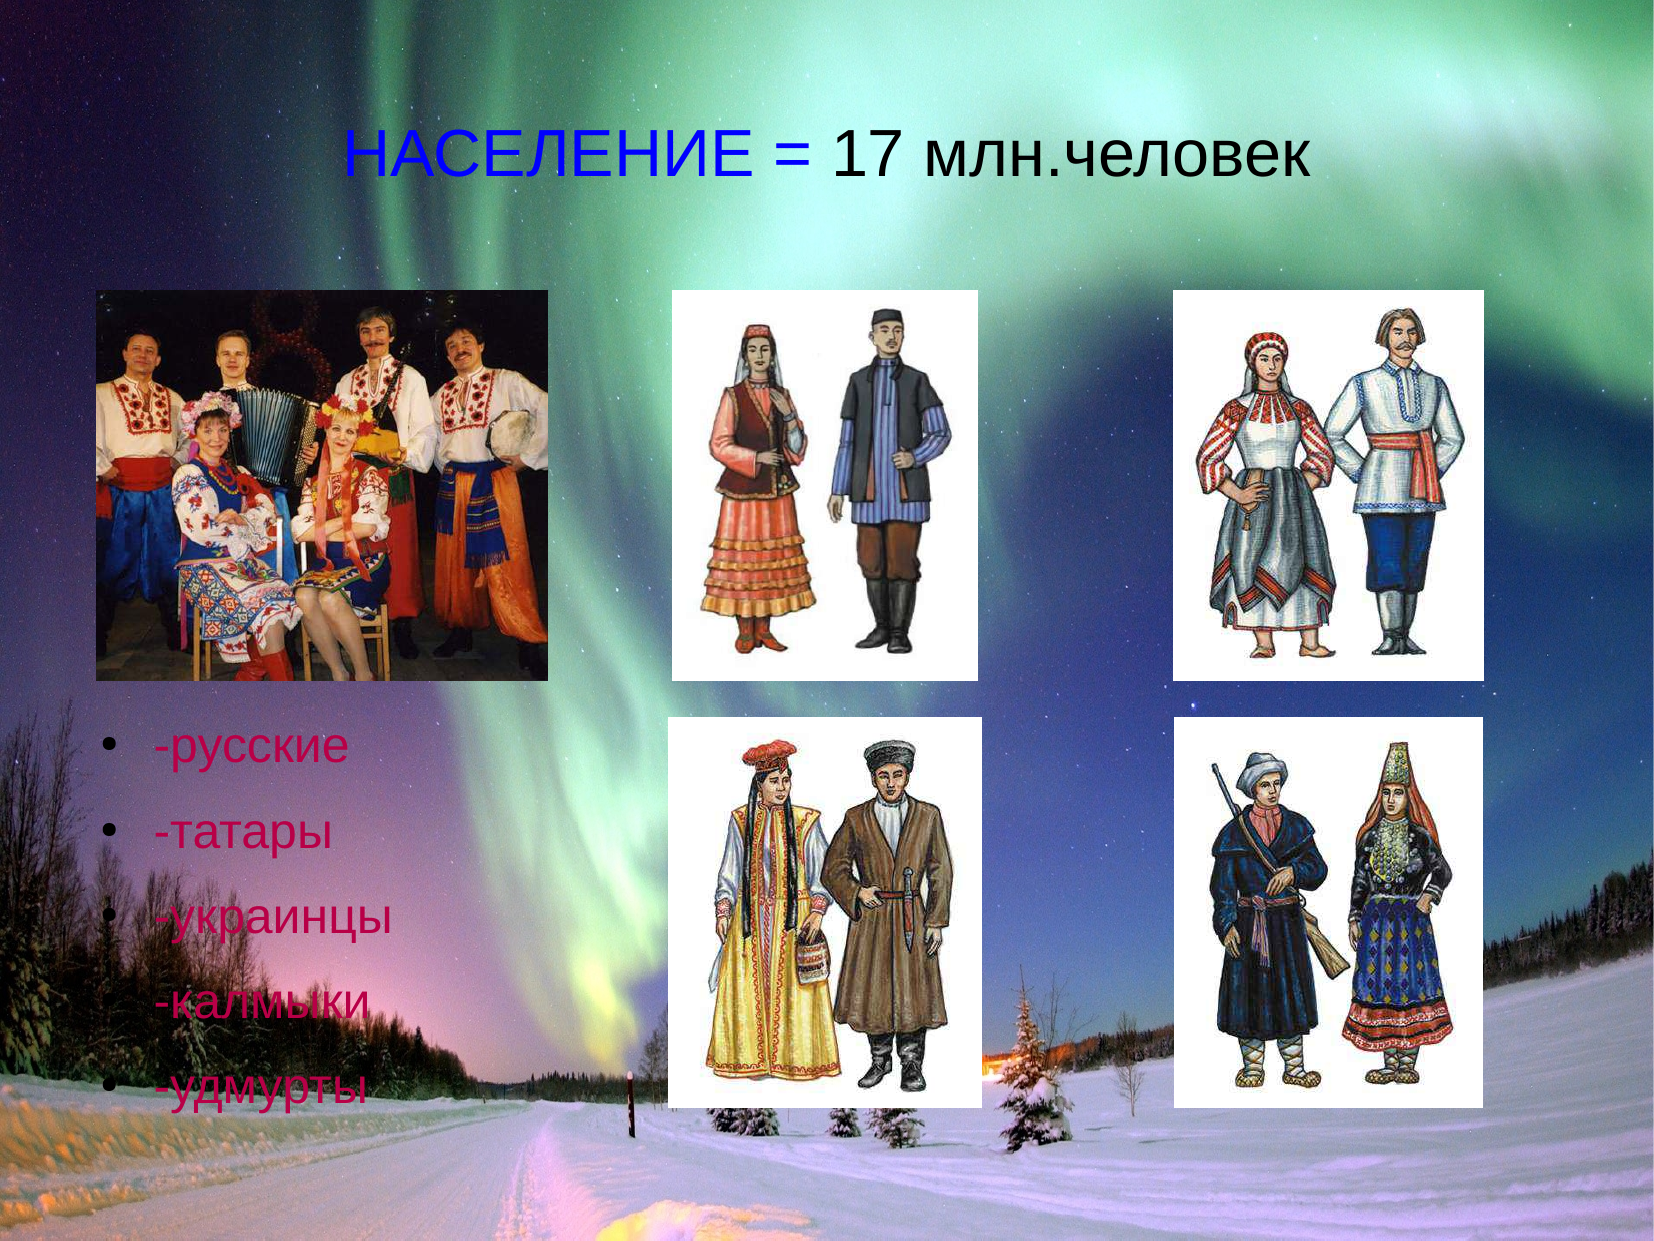

# НАСЕЛЕНИЕ = 17 млн.человек
-русские
-татары
-украинцы
-калмыки
-удмурты